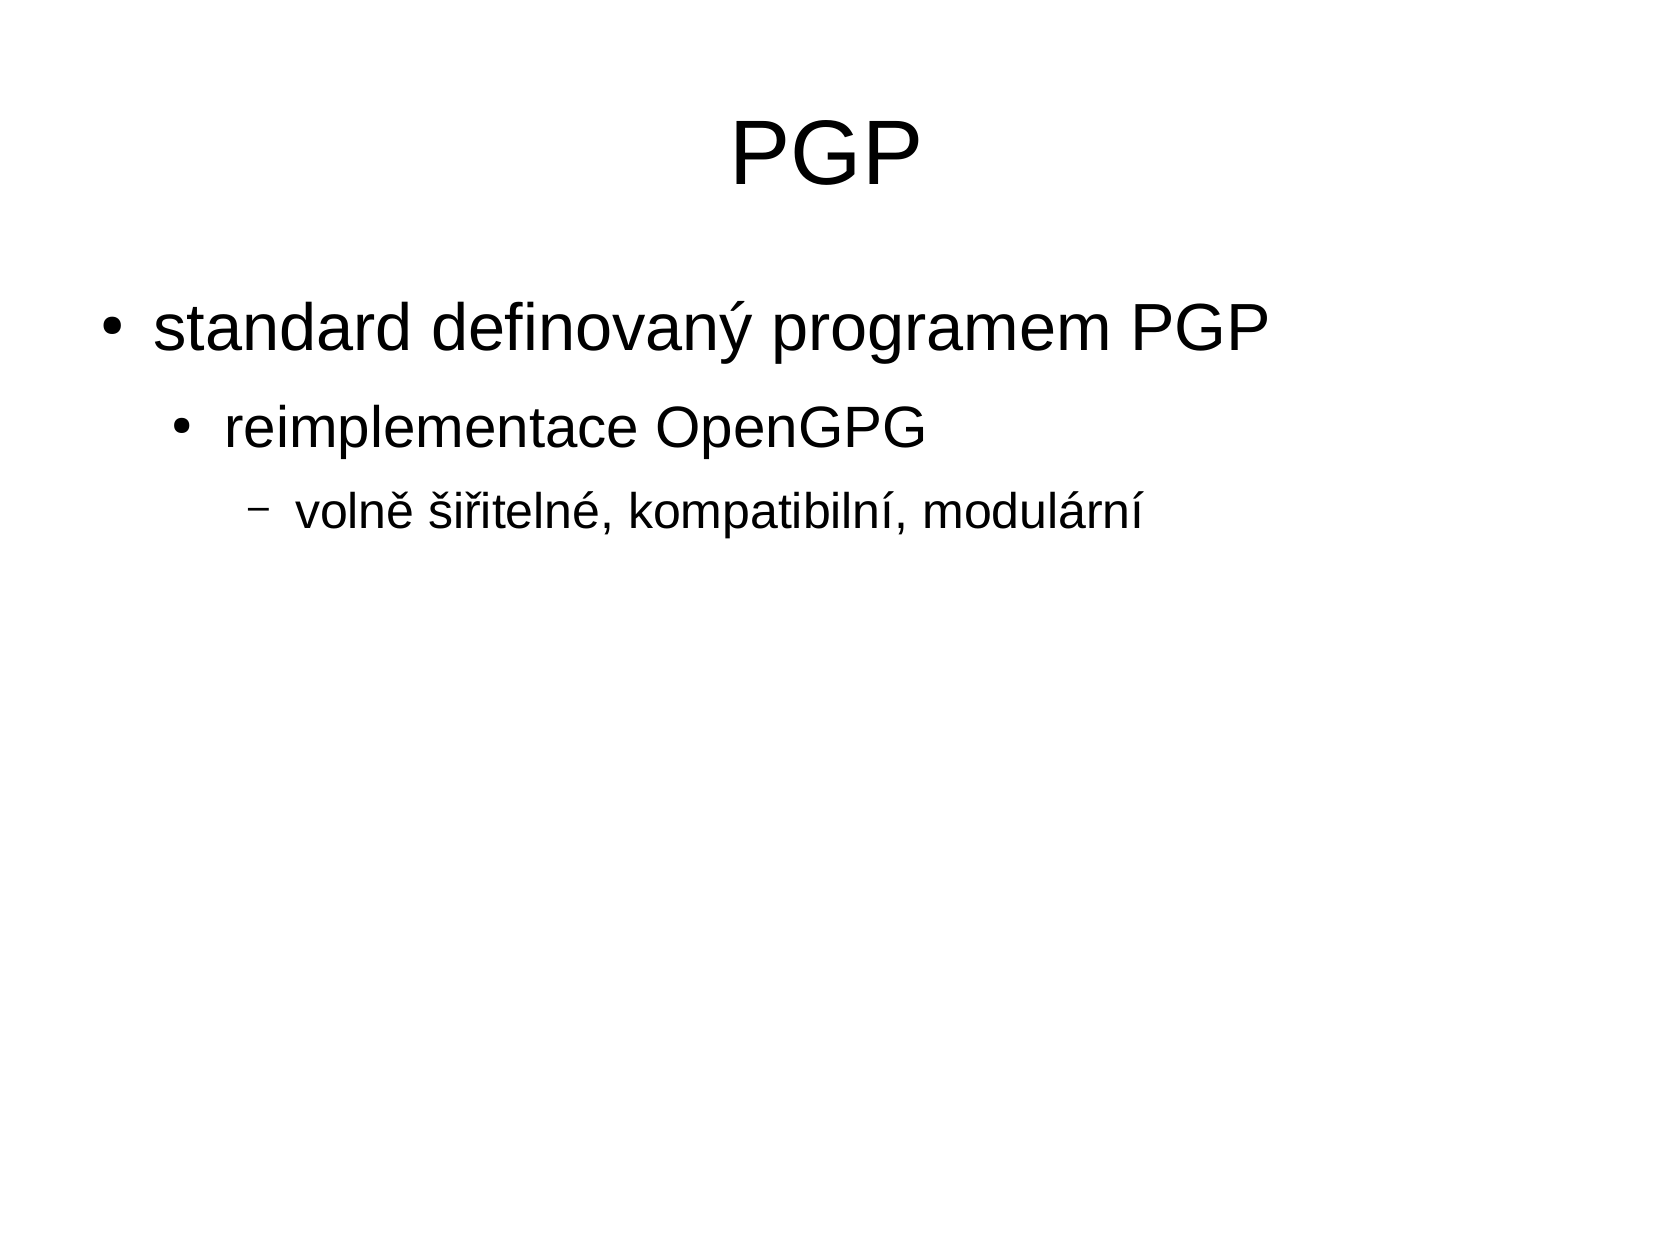

# PGP
standard definovaný programem PGP
reimplementace OpenGPG
volně šiřitelné, kompatibilní, modulární